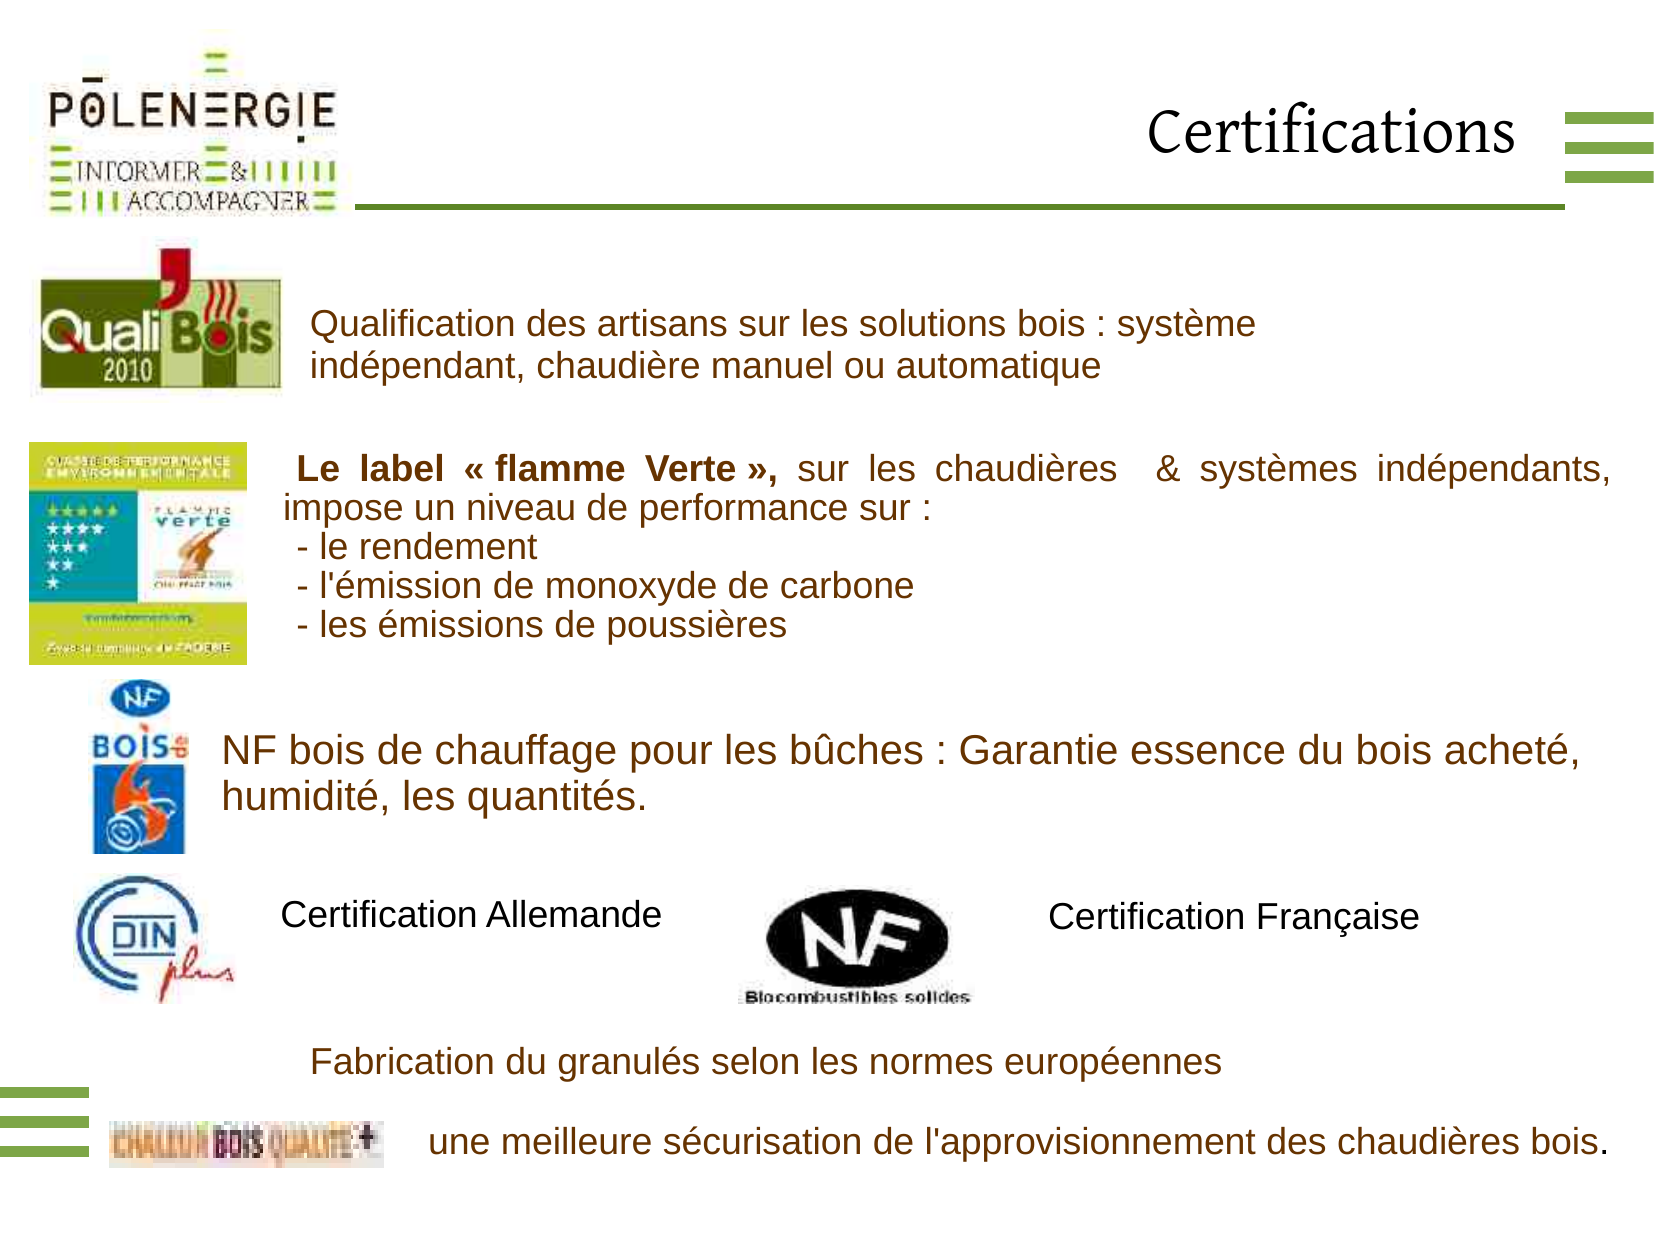

# Certifications
Qualification des artisans sur les solutions bois : système indépendant, chaudière manuel ou automatique
Le label « flamme Verte », sur les chaudières & systèmes indépendants, impose un niveau de performance sur :
- le rendement
- l'émission de monoxyde de carbone
- les émissions de poussières
NF bois de chauffage pour les bûches : Garantie essence du bois acheté, humidité, les quantités.
Certification Allemande
Certification Française
Fabrication du granulés selon les normes européennes
une meilleure sécurisation de l'approvisionnement des chaudières bois.